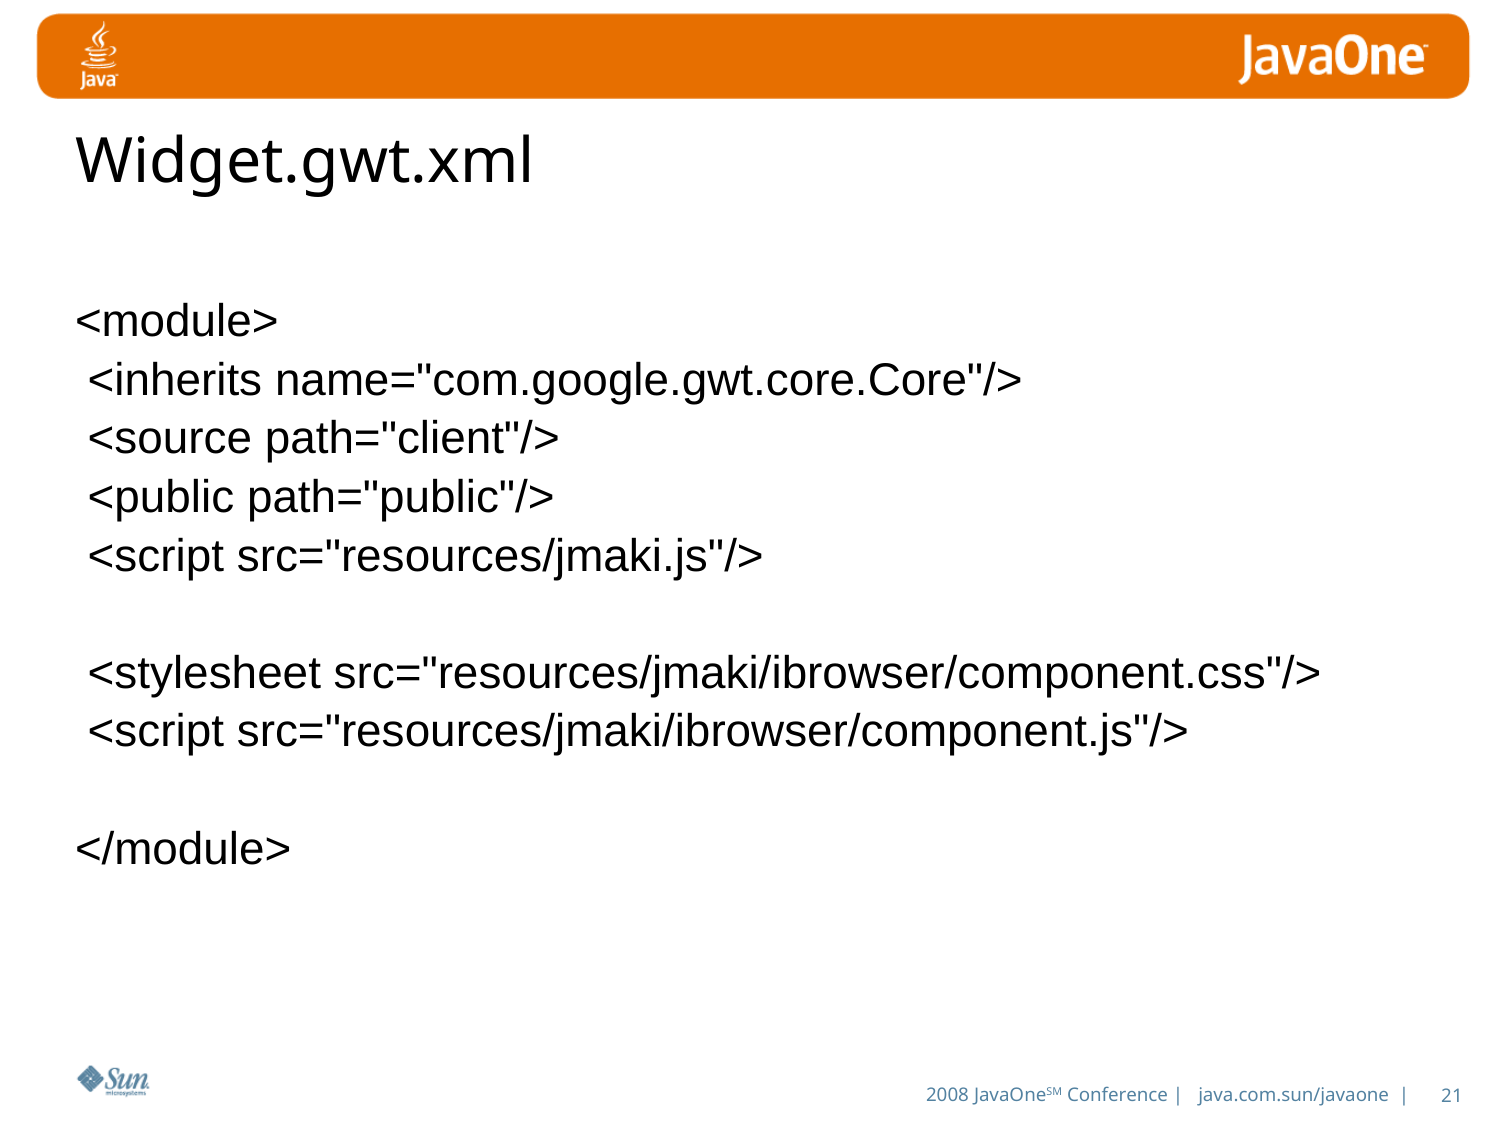

# Widget.gwt.xml
<module>
 <inherits name="com.google.gwt.core.Core"/>
 <source path="client"/>
 <public path="public"/>
 <script src="resources/jmaki.js"/>
 <stylesheet src="resources/jmaki/ibrowser/component.css"/>
 <script src="resources/jmaki/ibrowser/component.js"/>
</module>